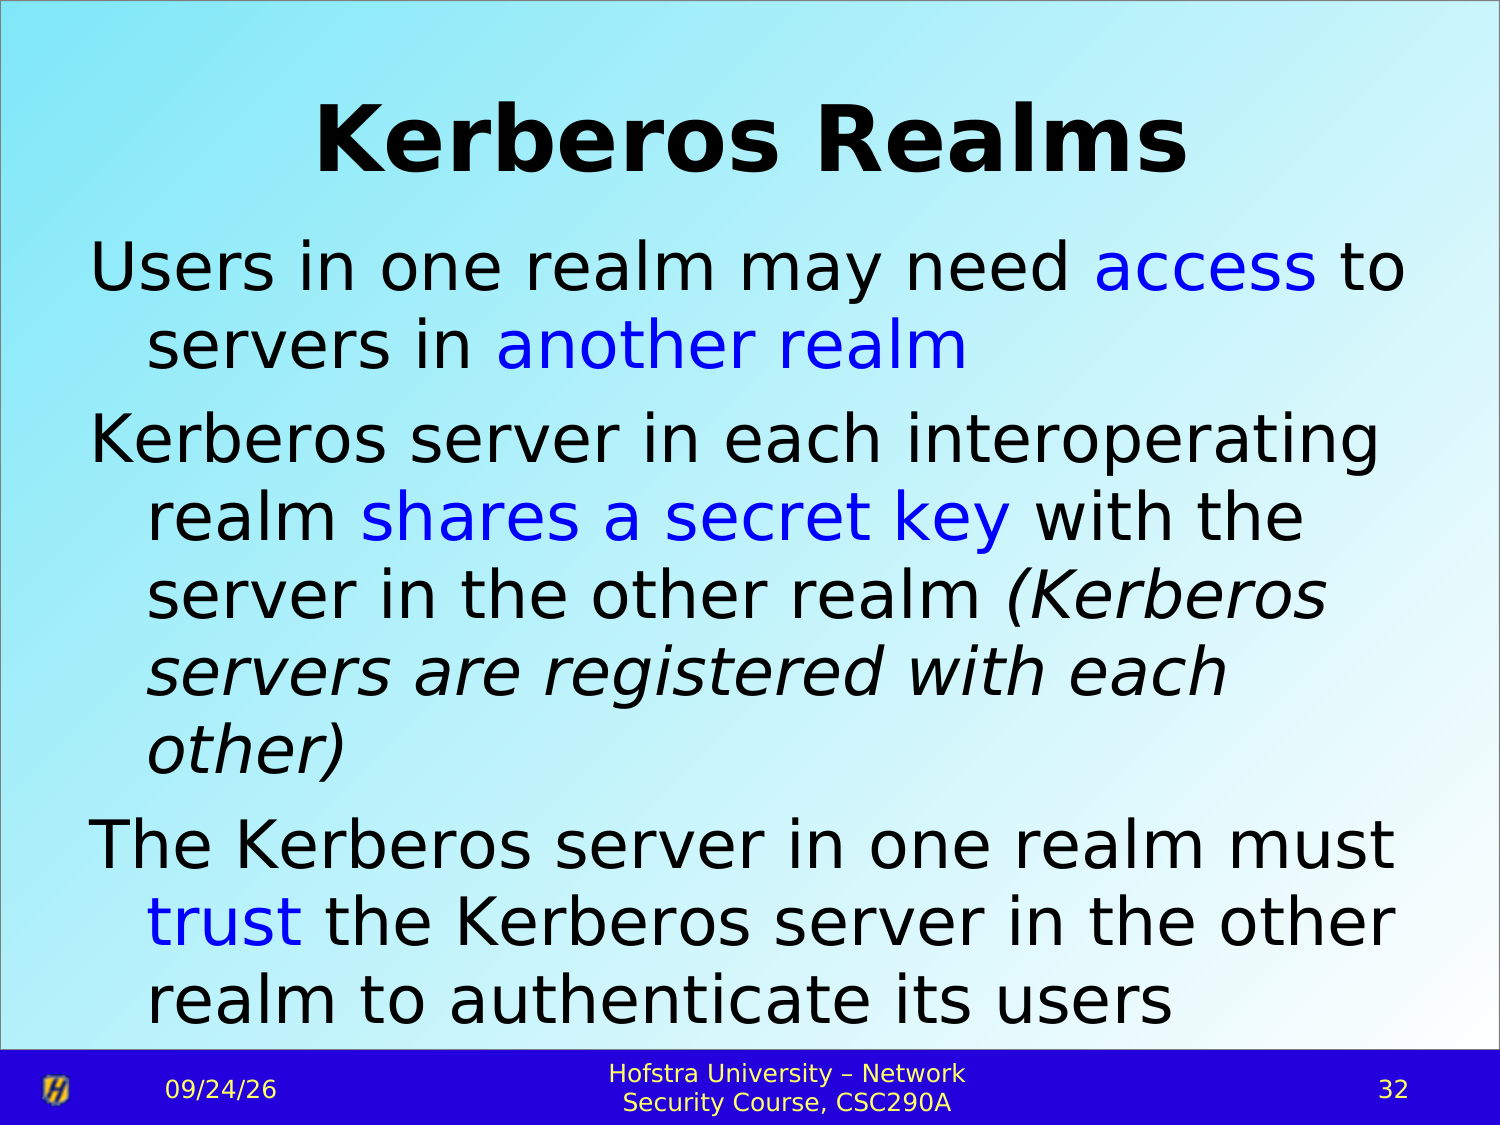

# Kerberos Realms
Users in one realm may need access to servers in another realm
Kerberos server in each interoperating realm shares a secret key with the server in the other realm (Kerberos servers are registered with each other)
The Kerberos server in one realm must trust the Kerberos server in the other realm to authenticate its users
32